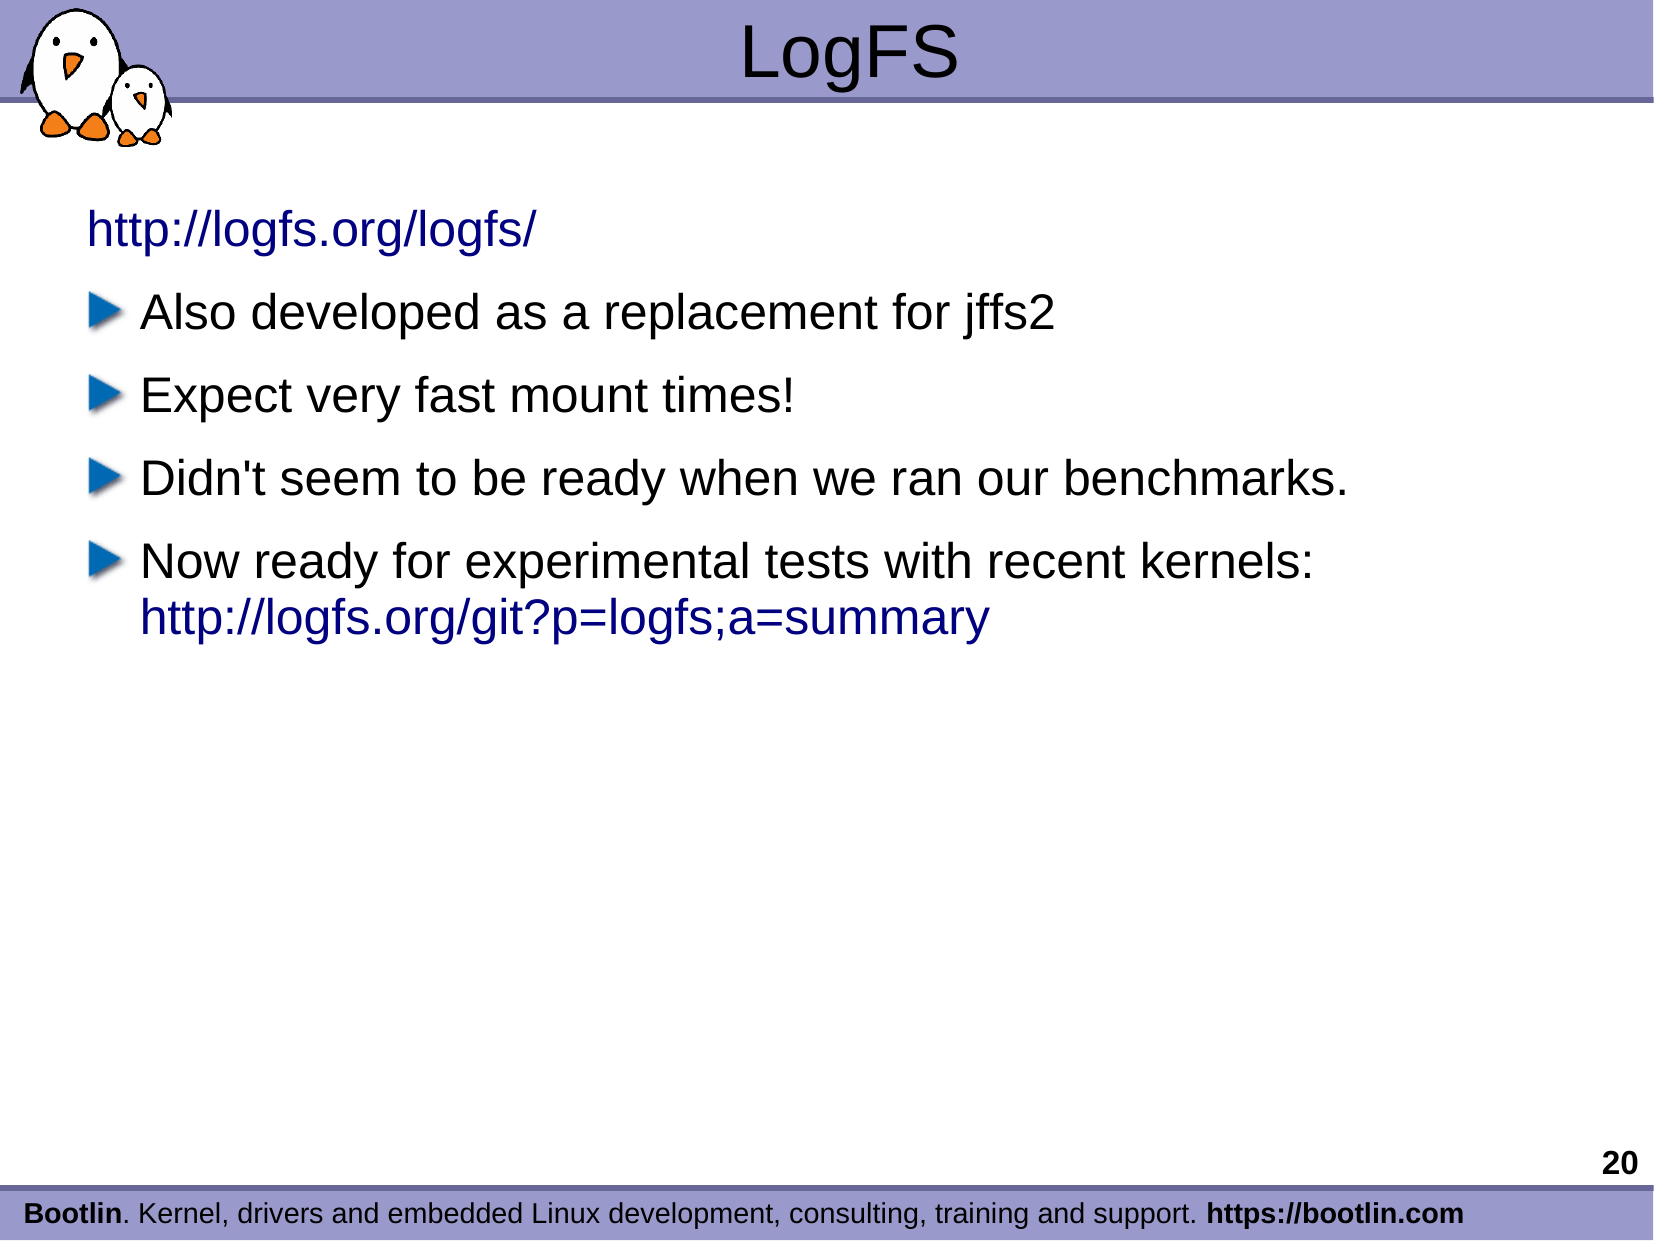

# LogFS
http://logfs.org/logfs/
Also developed as a replacement for jffs2
Expect very fast mount times!
Didn't seem to be ready when we ran our benchmarks.
Now ready for experimental tests with recent kernels:
http://logfs.org/git?p=logfs;a=summary